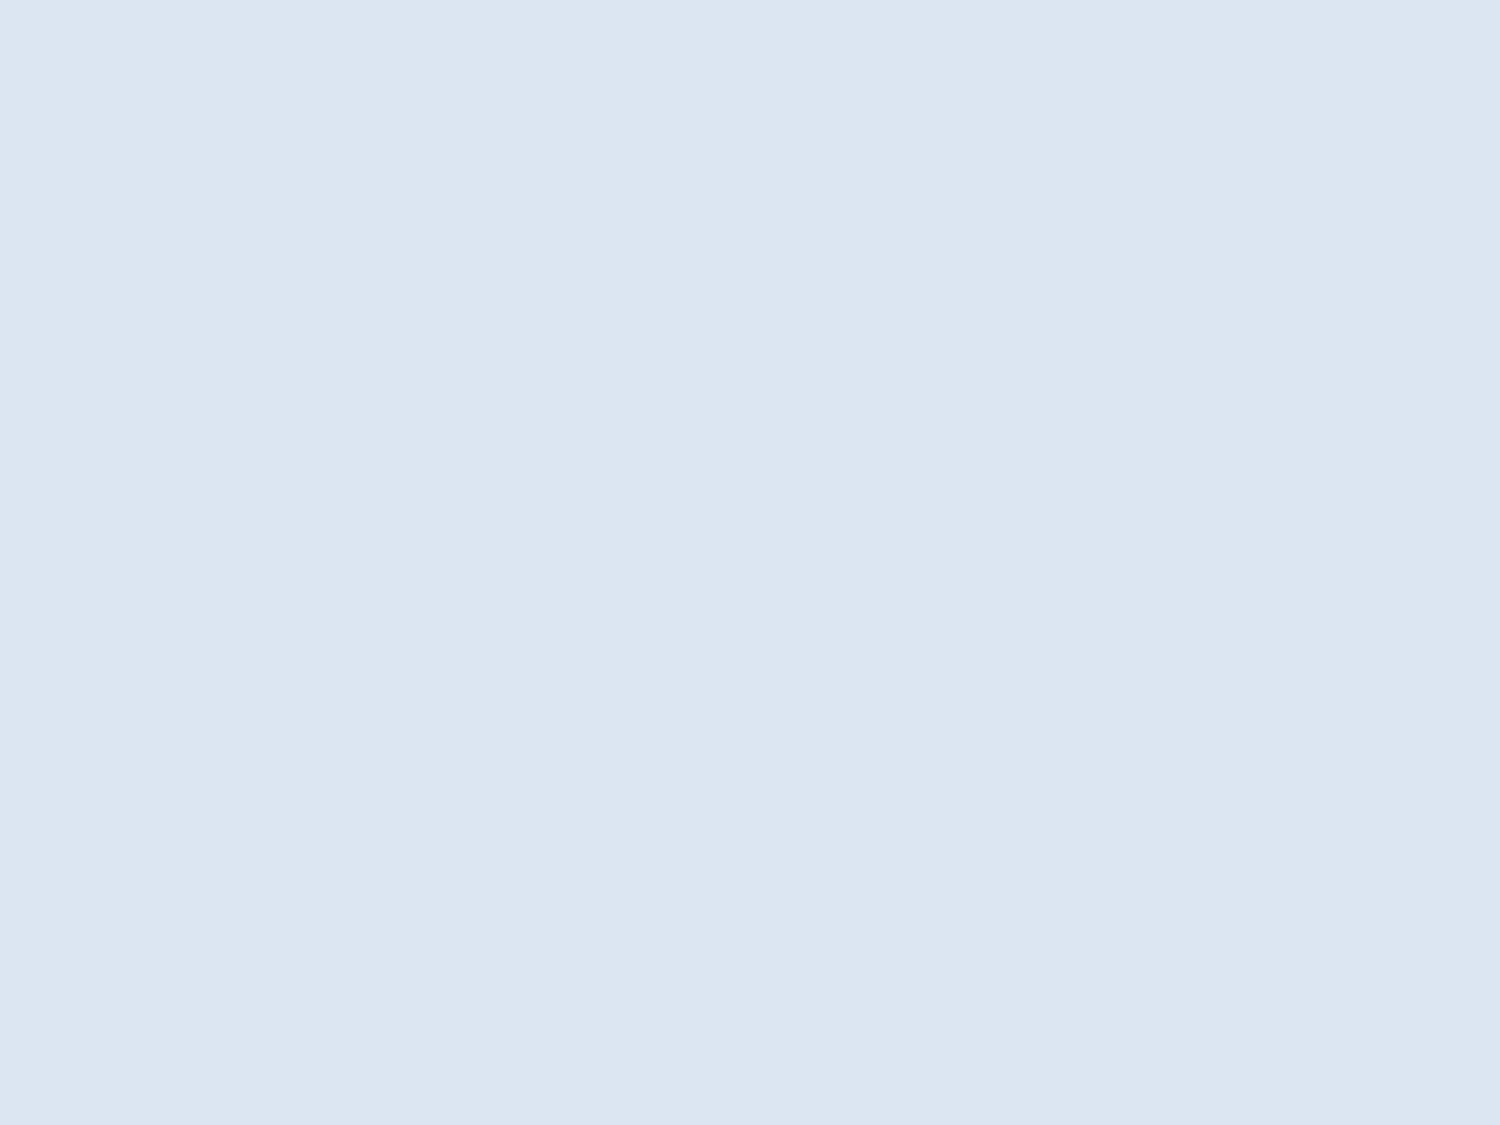

DESCRIPTIVA
TIPOLOGÍAS TEXTUALES
PRESCRIPICTIVA
EXPOSITIVA
CONVERSACIONAL
ARGUMENTATIVA
NARRATIVA